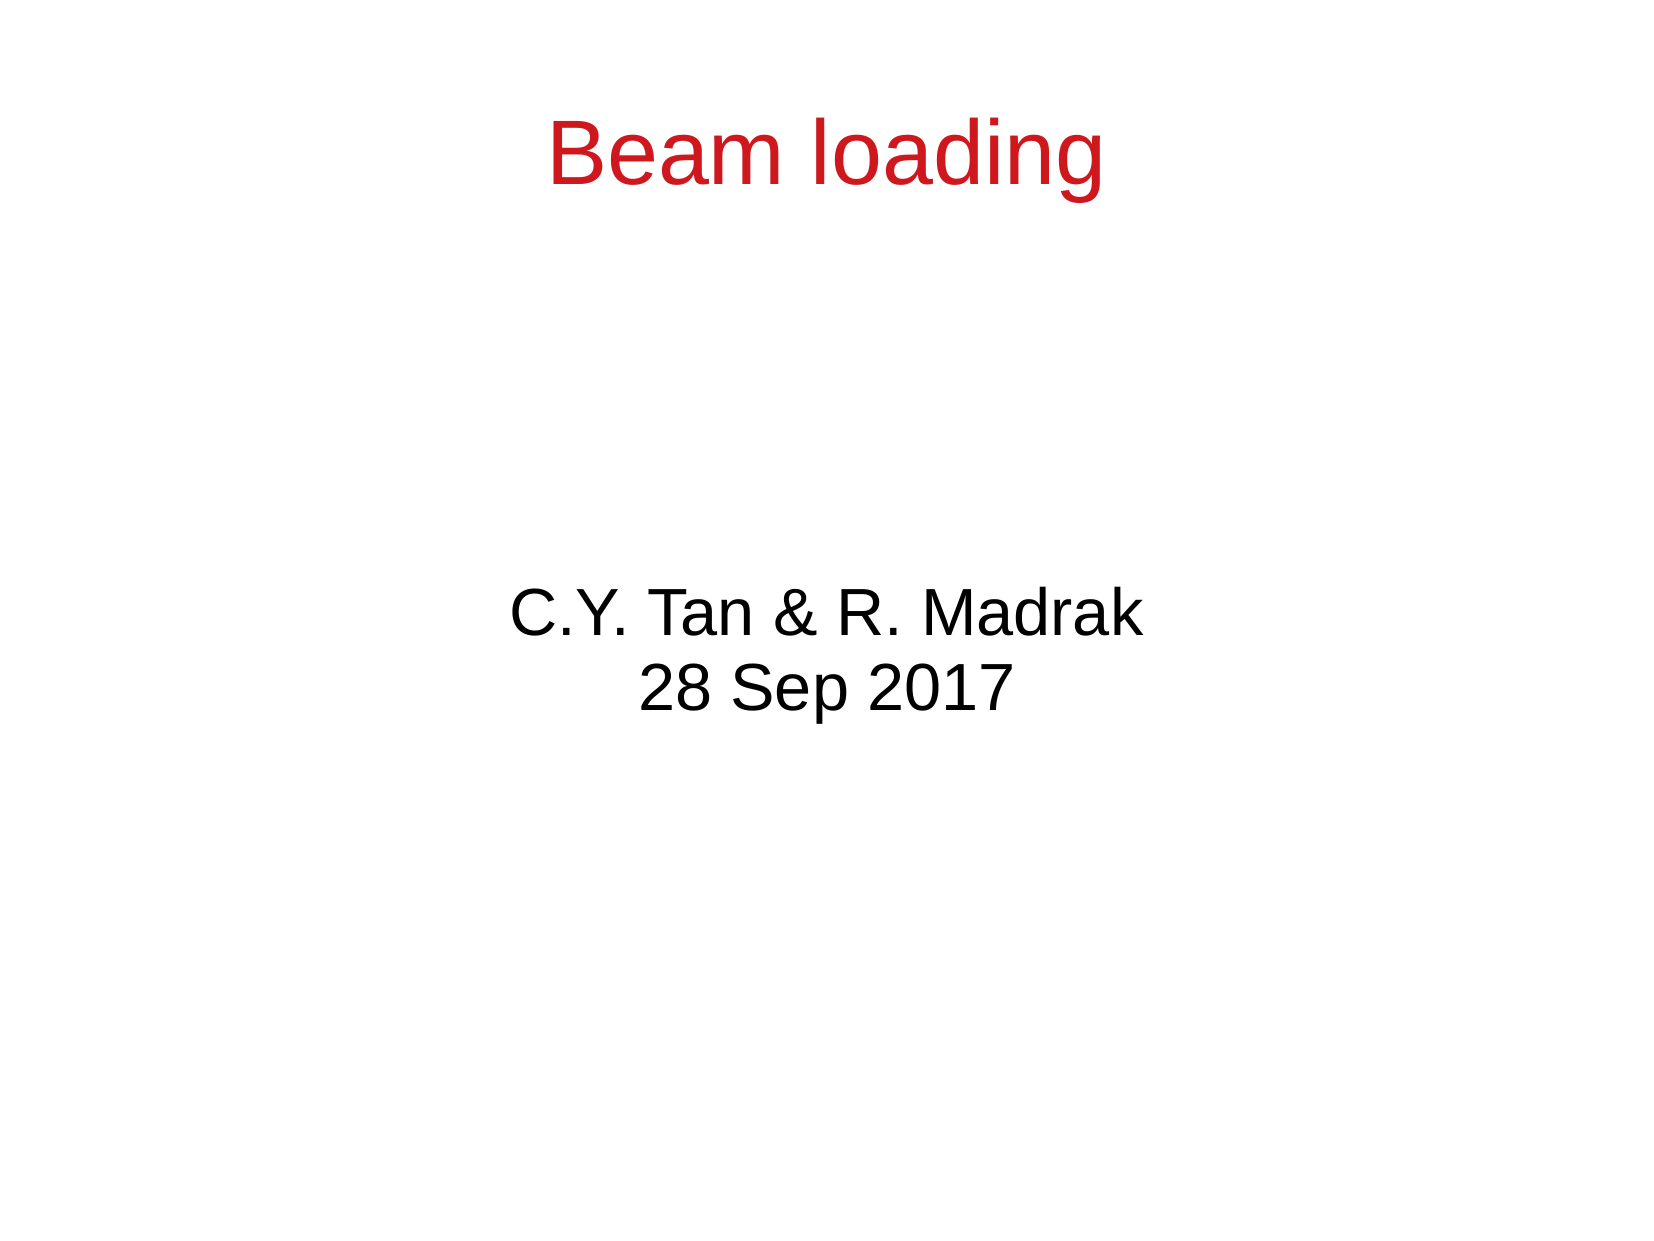

# Beam loading
C.Y. Tan & R. Madrak
28 Sep 2017